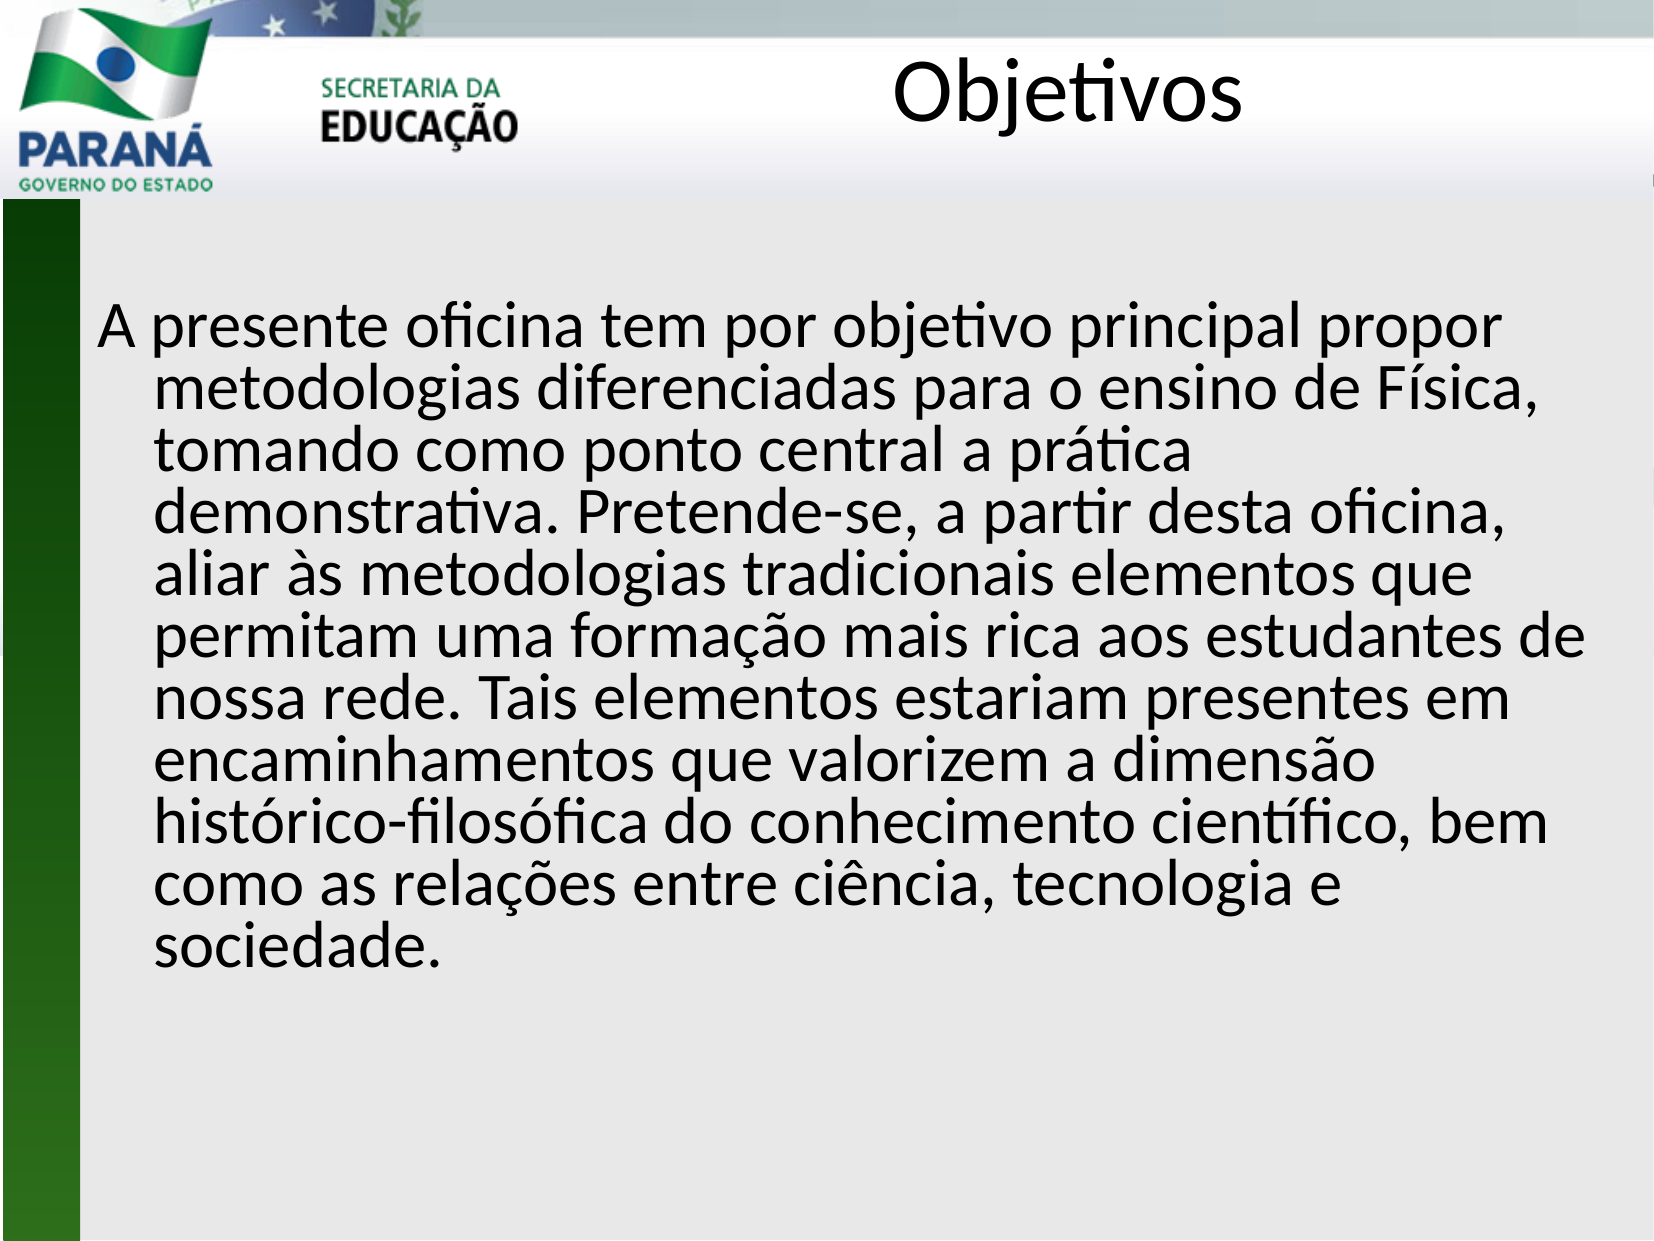

# Objetivos
A presente oficina tem por objetivo principal propor metodologias diferenciadas para o ensino de Física, tomando como ponto central a prática demonstrativa. Pretende-se, a partir desta oficina, aliar às metodologias tradicionais elementos que permitam uma formação mais rica aos estudantes de nossa rede. Tais elementos estariam presentes em encaminhamentos que valorizem a dimensão histórico-filosófica do conhecimento científico, bem como as relações entre ciência, tecnologia e sociedade.